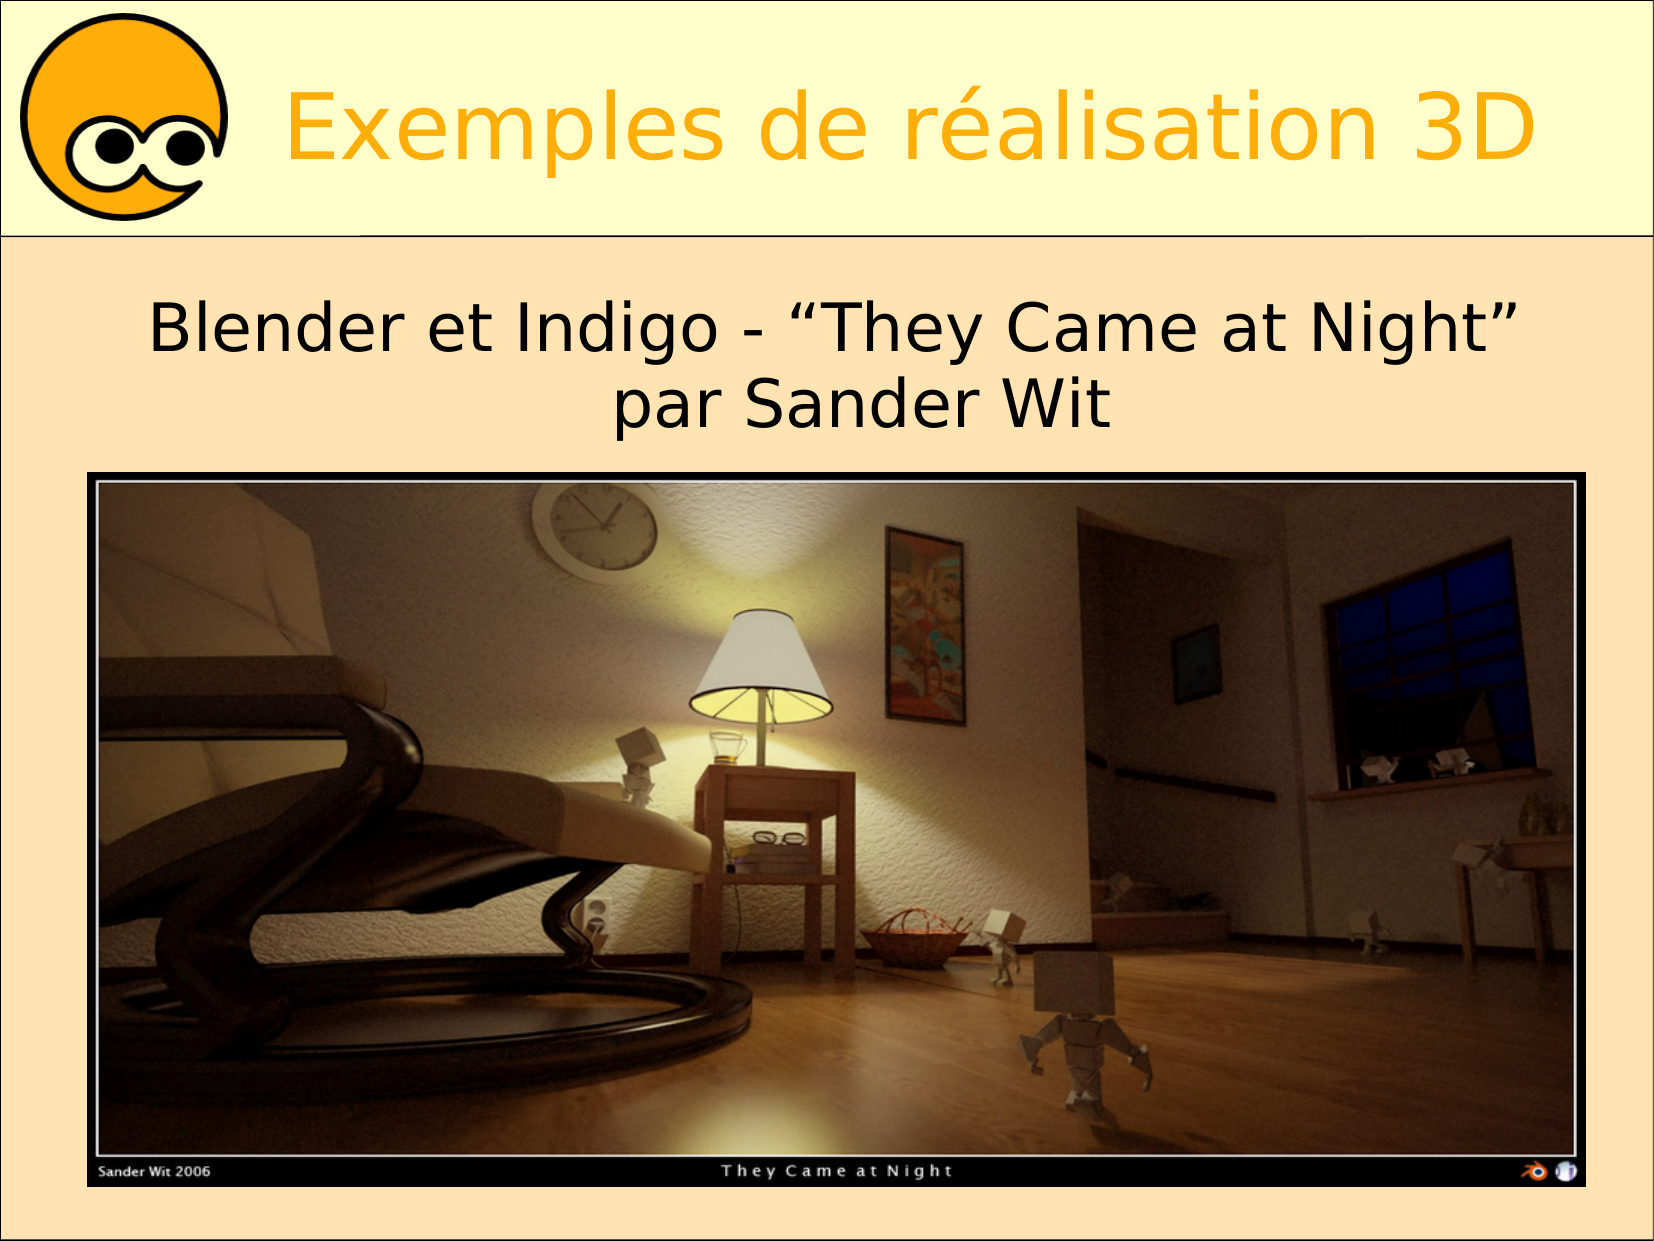

# Exemples de réalisation 3D
Blender et Indigo - “They Came at Night” par Sander Wit